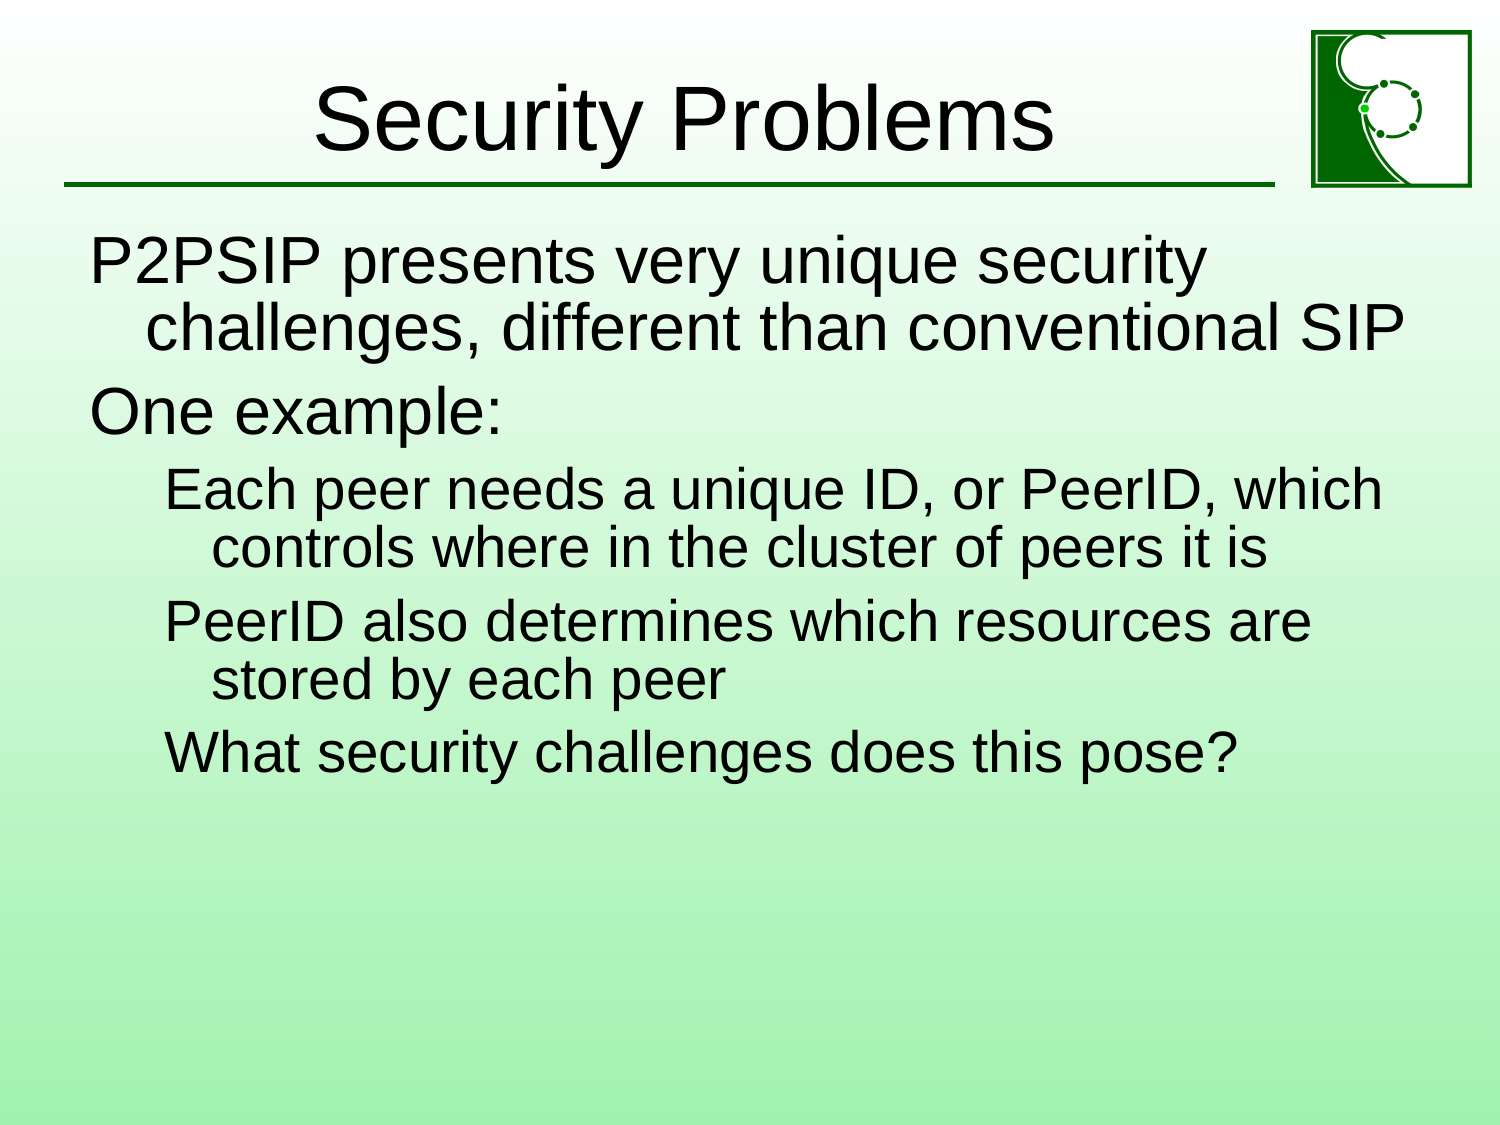

# Security Problems
P2PSIP presents very unique security challenges, different than conventional SIP
One example:
Each peer needs a unique ID, or PeerID, which controls where in the cluster of peers it is
PeerID also determines which resources are stored by each peer
What security challenges does this pose?